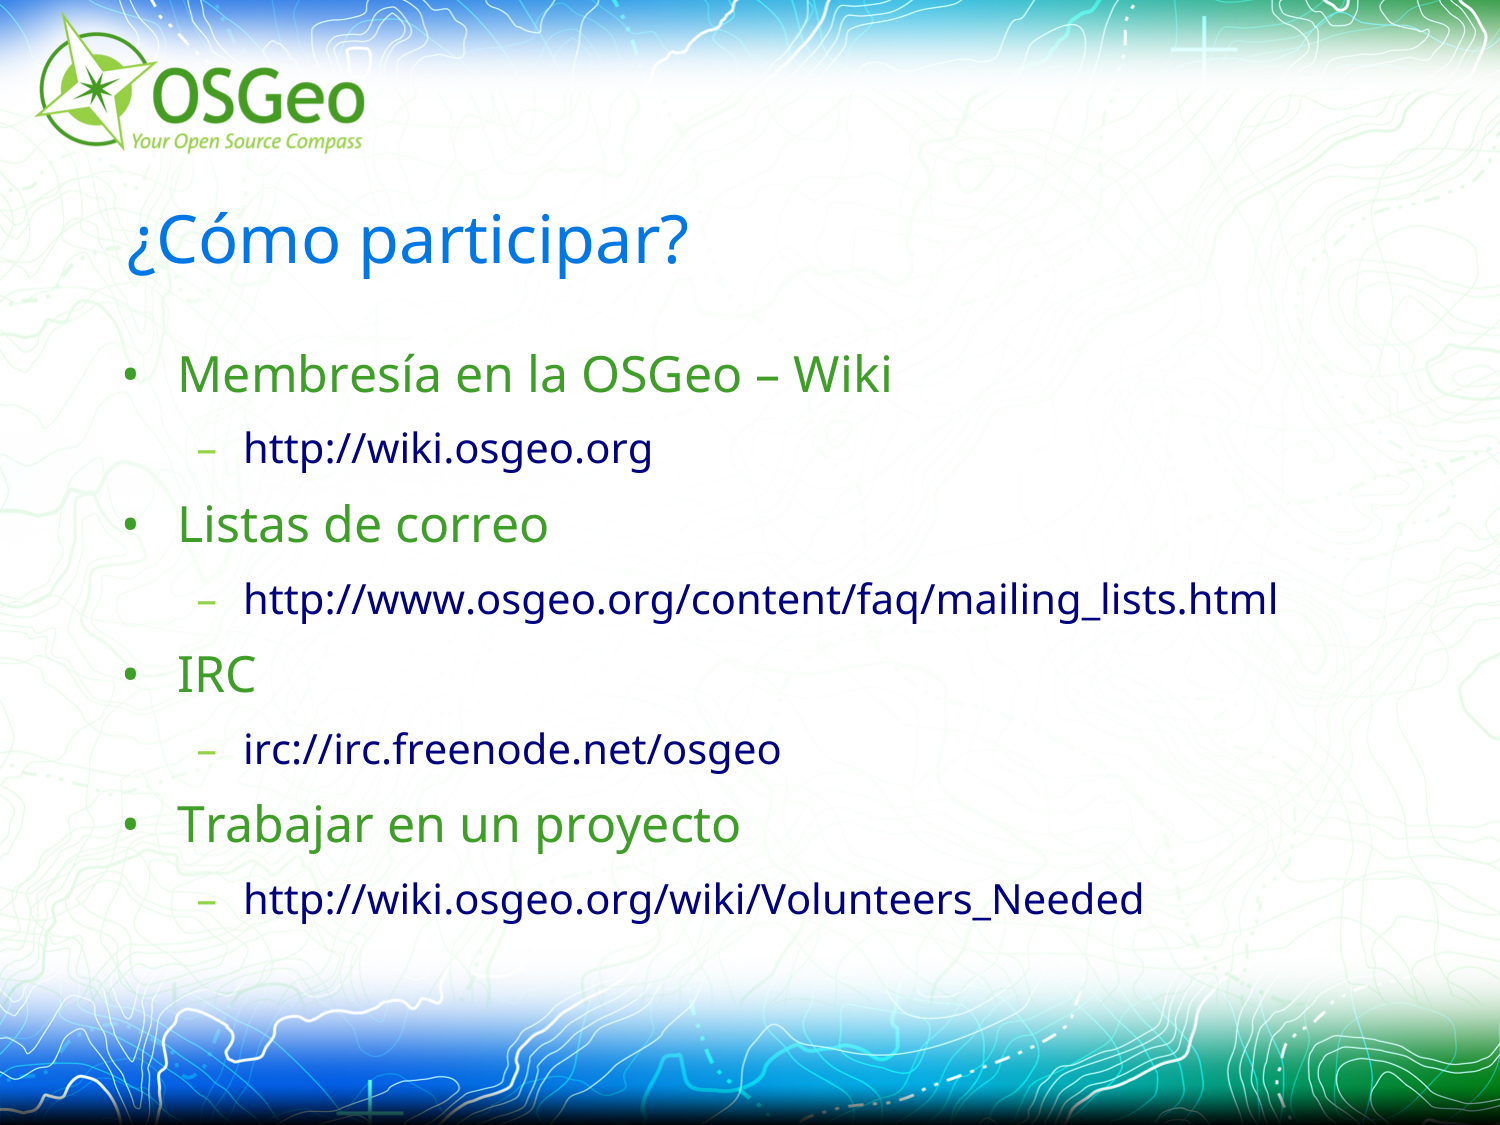

# ¿Cómo participar?
Membresía en la OSGeo – Wiki
http://wiki.osgeo.org
Listas de correo
http://www.osgeo.org/content/faq/mailing_lists.html
IRC
irc://irc.freenode.net/osgeo
Trabajar en un proyecto
http://wiki.osgeo.org/wiki/Volunteers_Needed